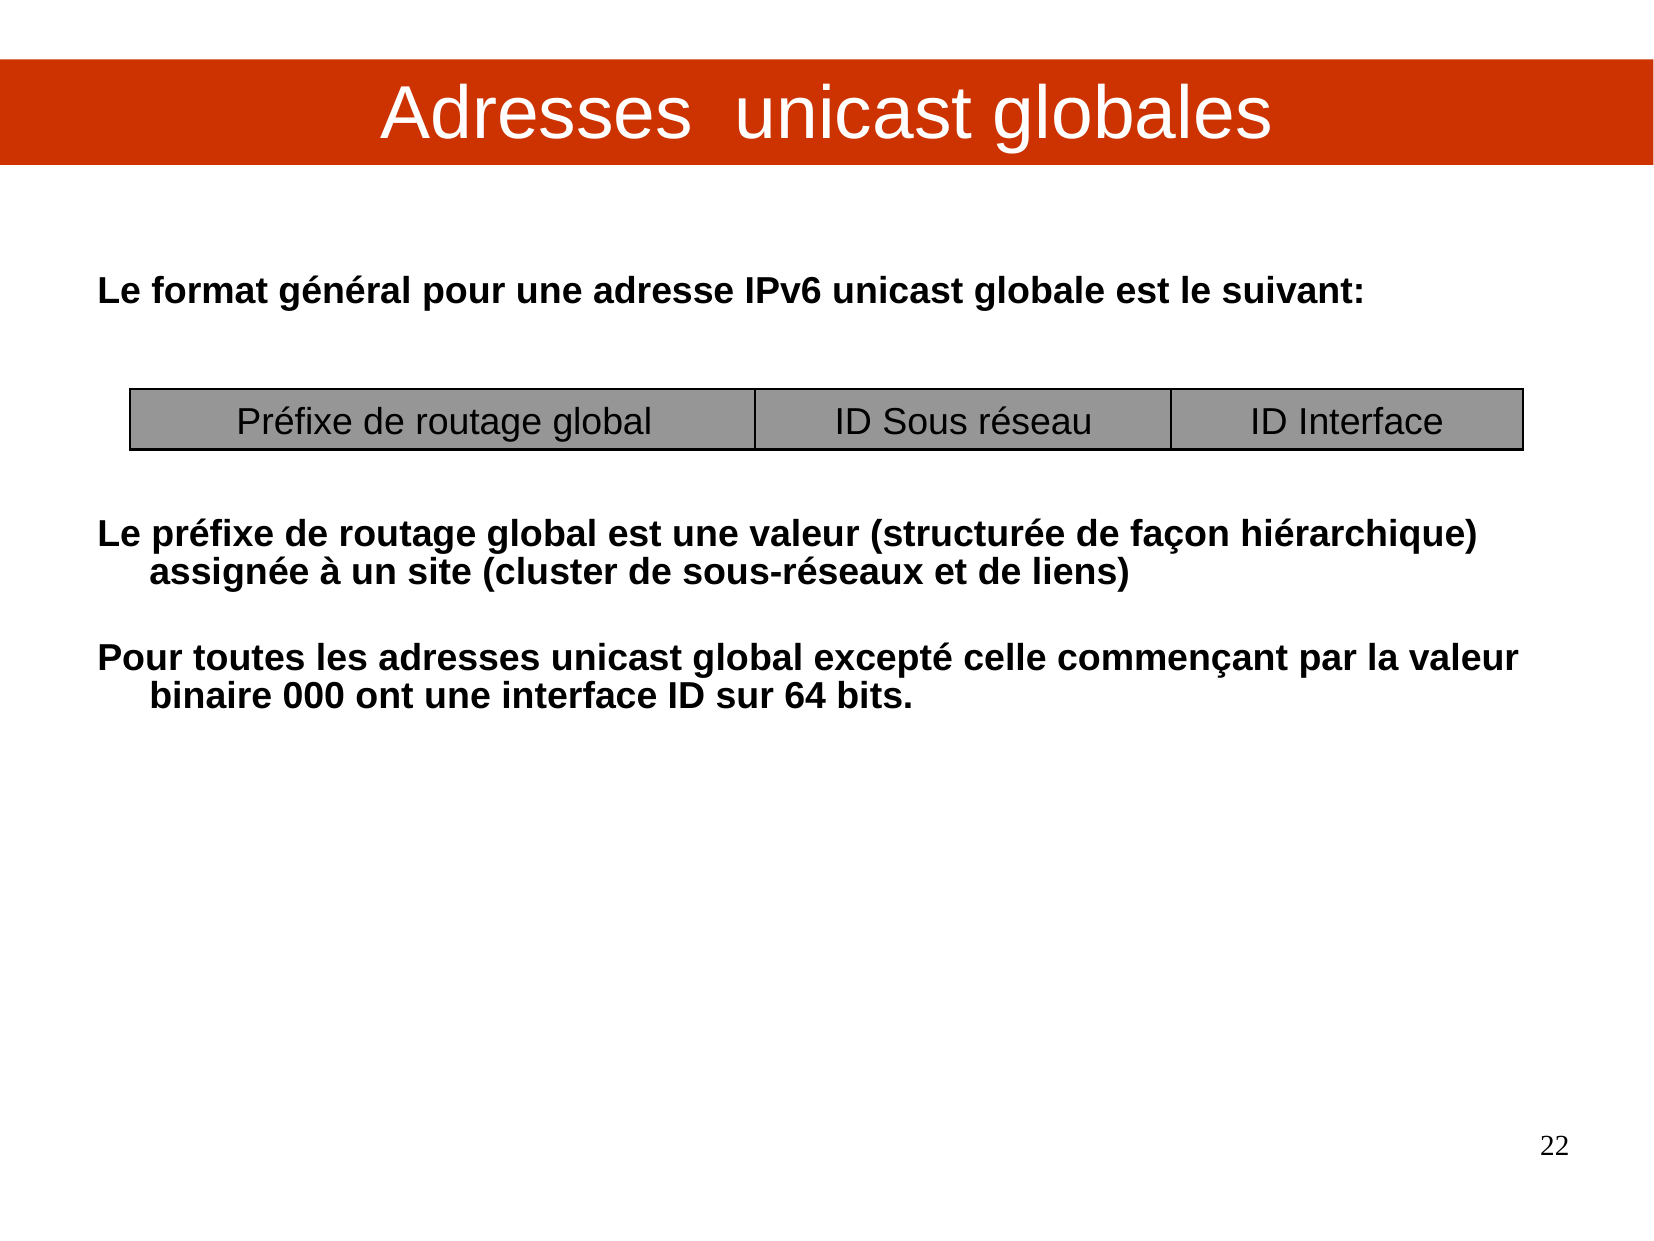

# Adresses unicast globales
Le format général pour une adresse IPv6 unicast globale est le suivant:
Le préfixe de routage global est une valeur (structurée de façon hiérarchique) assignée à un site (cluster de sous-réseaux et de liens)‏
Pour toutes les adresses unicast global excepté celle commençant par la valeur binaire 000 ont une interface ID sur 64 bits.
Préfixe de routage global
ID Sous réseau
ID Interface